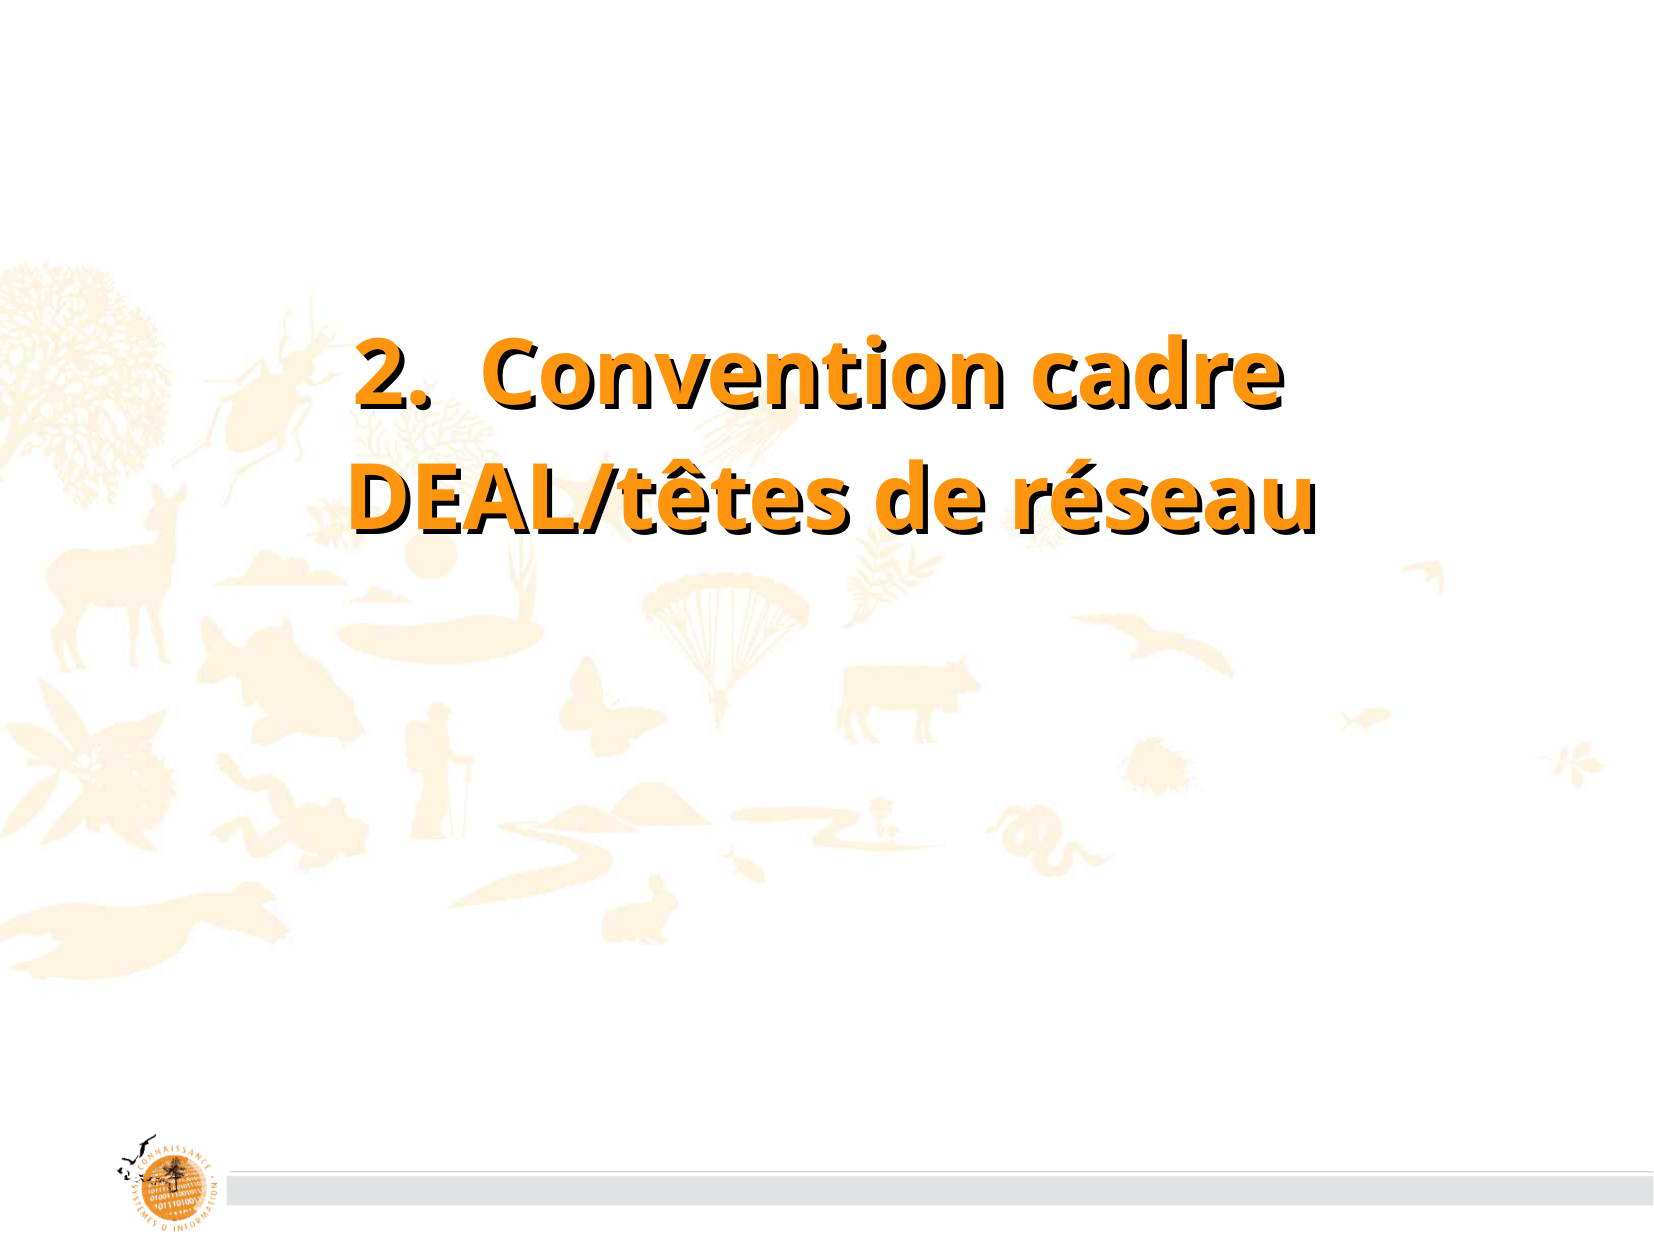

# 2. Convention cadre
DEAL/têtes de réseau
GT ERC - 06/02/2015
14